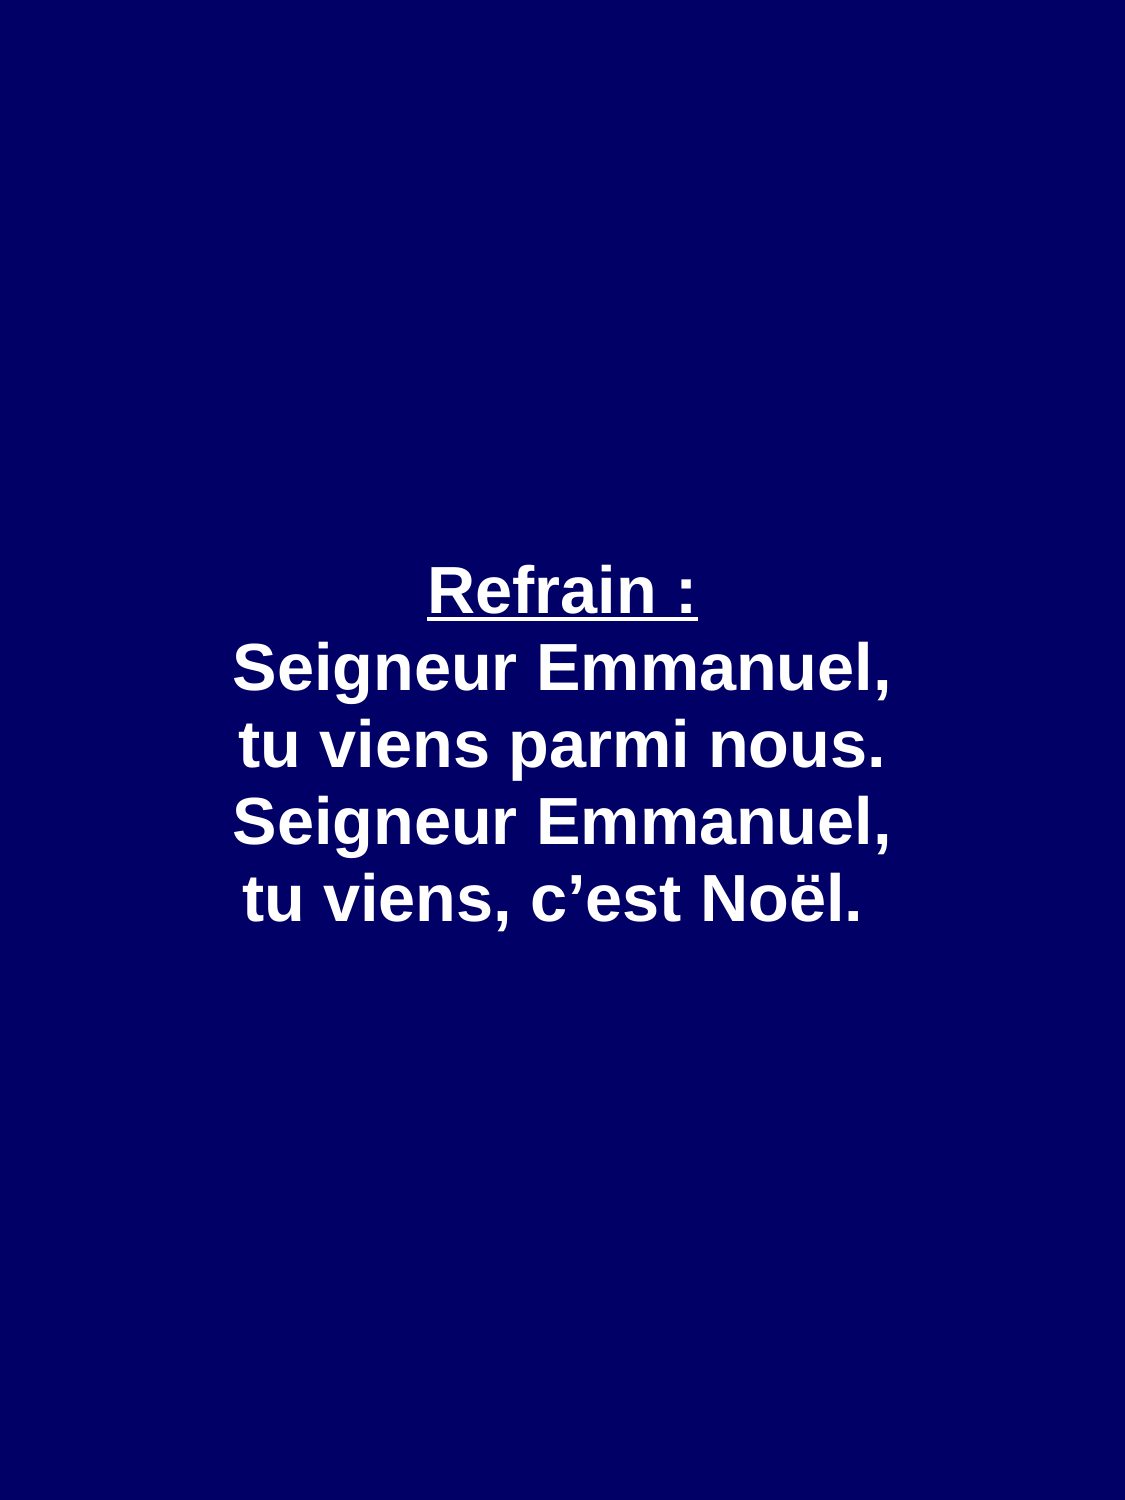

Refrain :
Seigneur Emmanuel,
tu viens parmi nous.
Seigneur Emmanuel,
tu viens, c’est Noël.